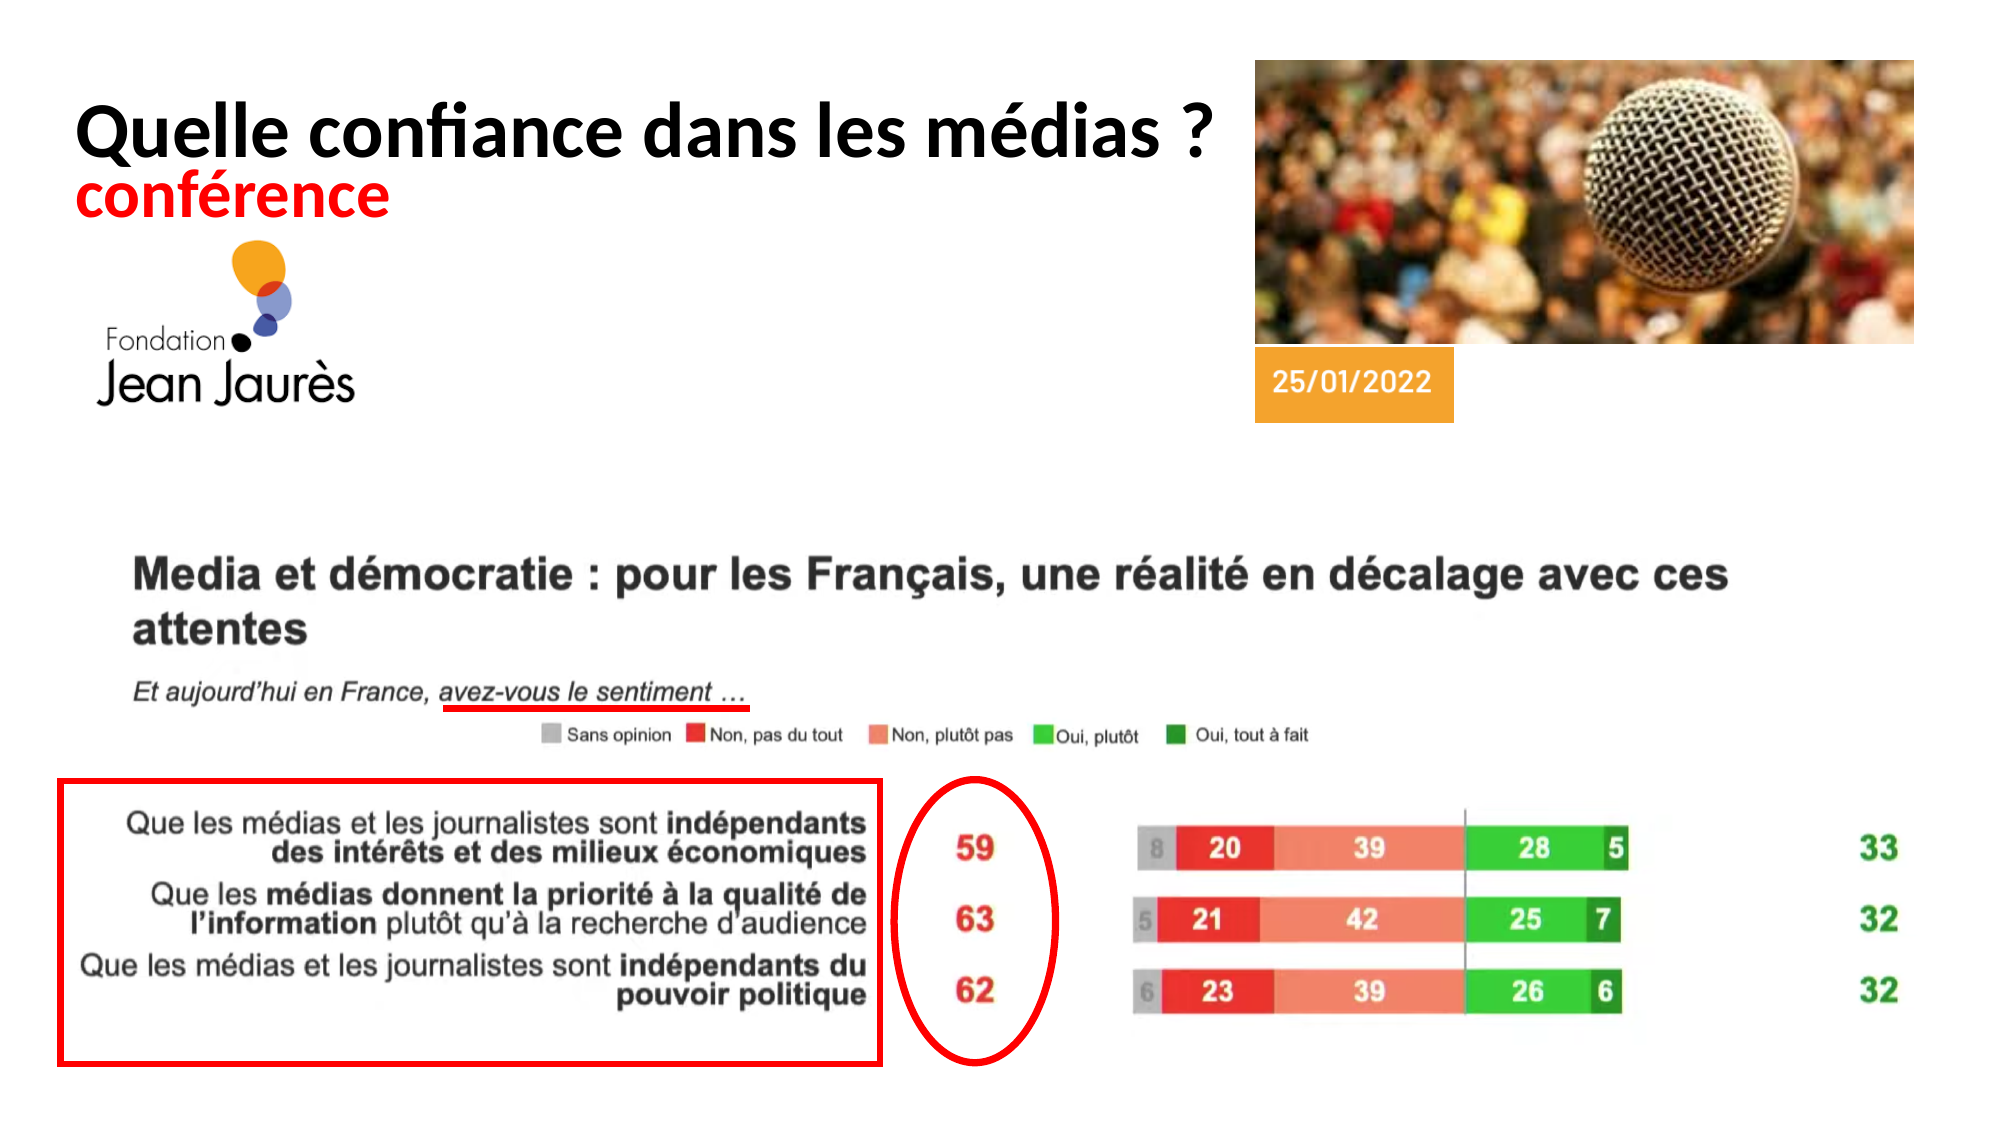

Quelle confiance dans les médias ?
conférence